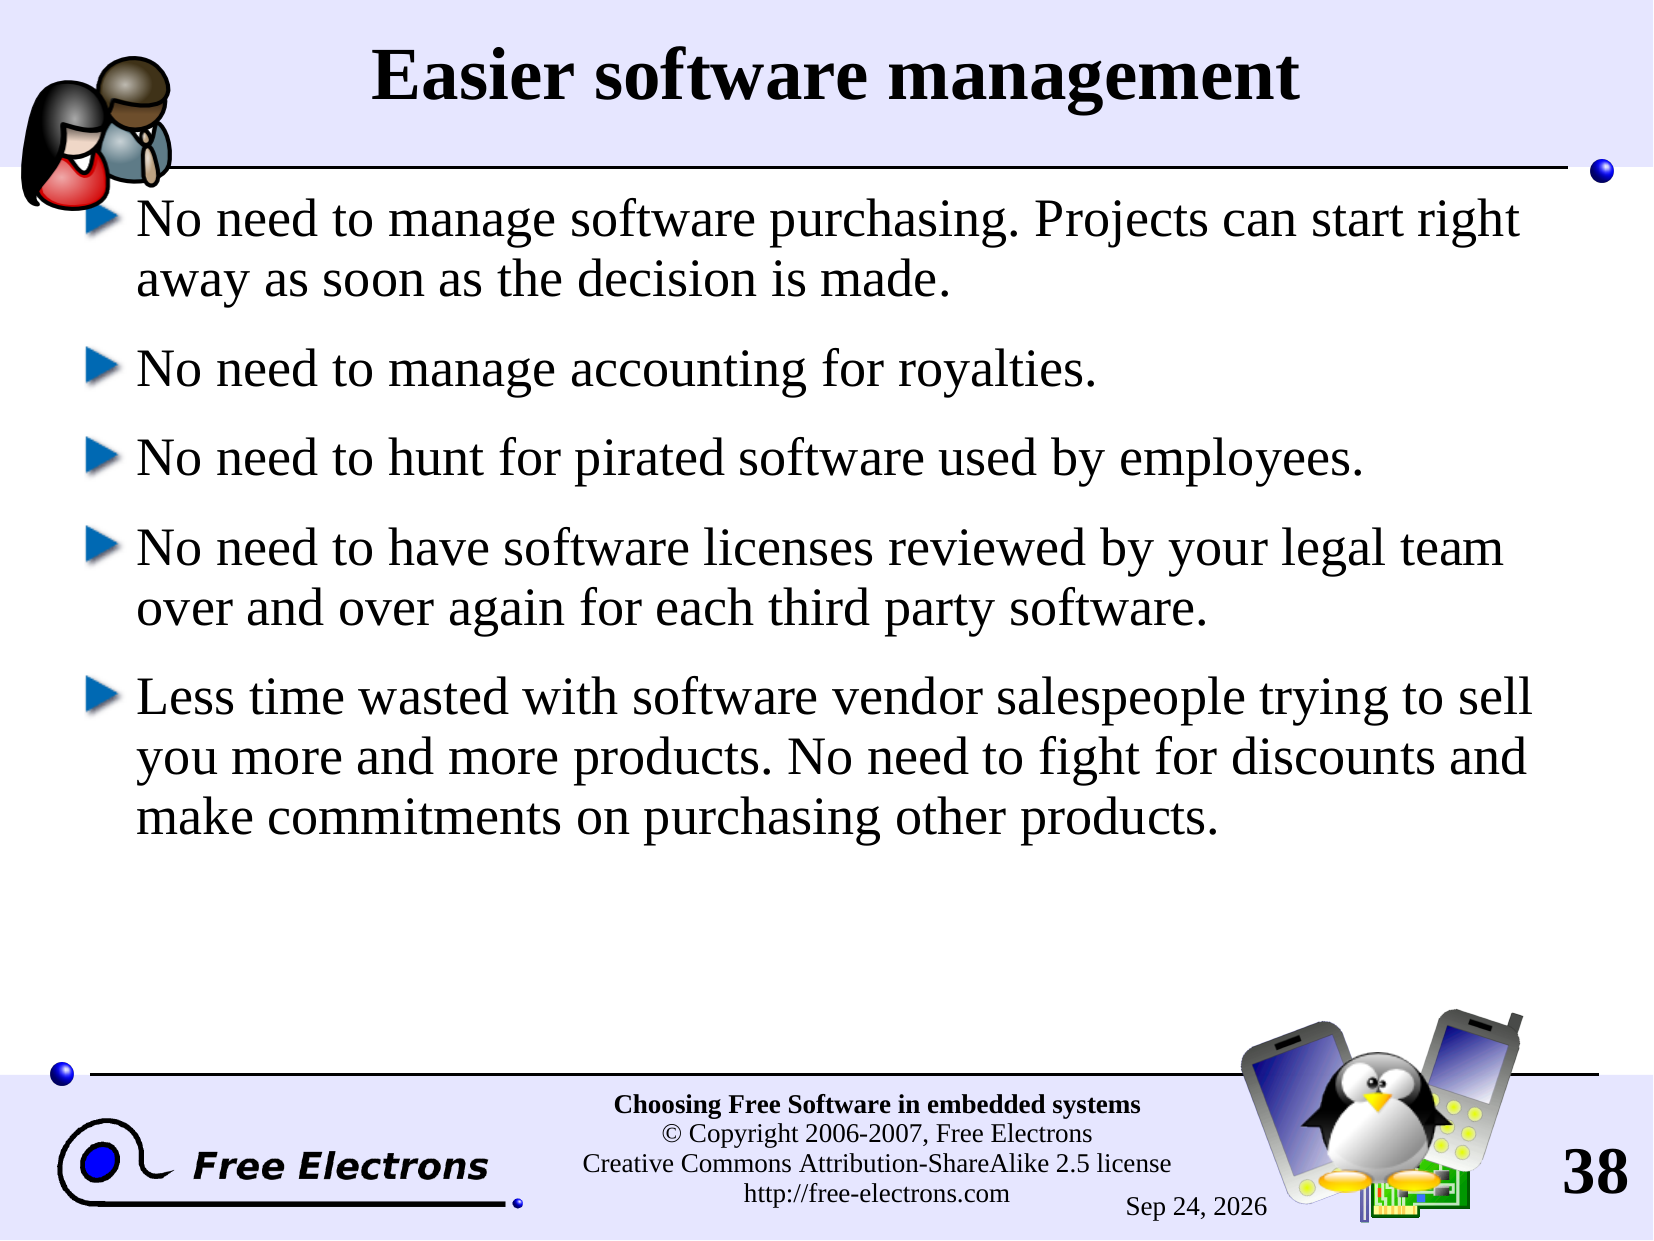

# Easier software management
No need to manage software purchasing. Projects can start right away as soon as the decision is made.
No need to manage accounting for royalties.
No need to hunt for pirated software used by employees.
No need to have software licenses reviewed by your legal team over and over again for each third party software.
Less time wasted with software vendor salespeople trying to sell you more and more products. No need to fight for discounts and make commitments on purchasing other products.